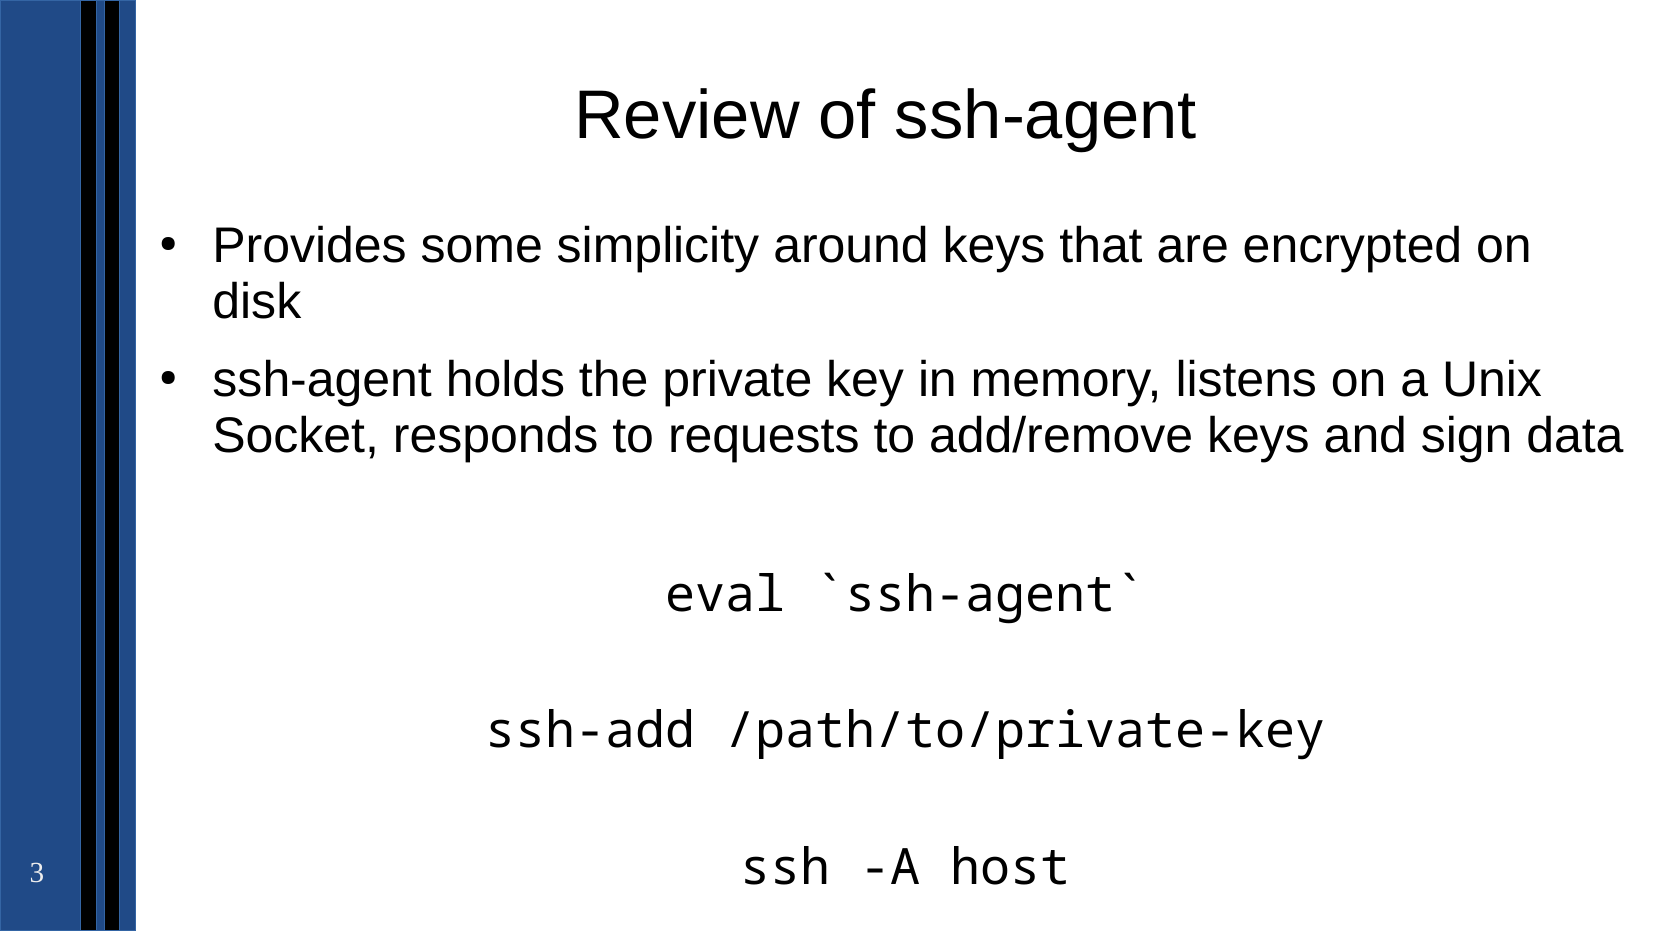

# Review of ssh-agent
Provides some simplicity around keys that are encrypted on disk
ssh-agent holds the private key in memory, listens on a Unix Socket, responds to requests to add/remove keys and sign data
eval `ssh-agent`
ssh-add /path/to/private-key
ssh -A host
3